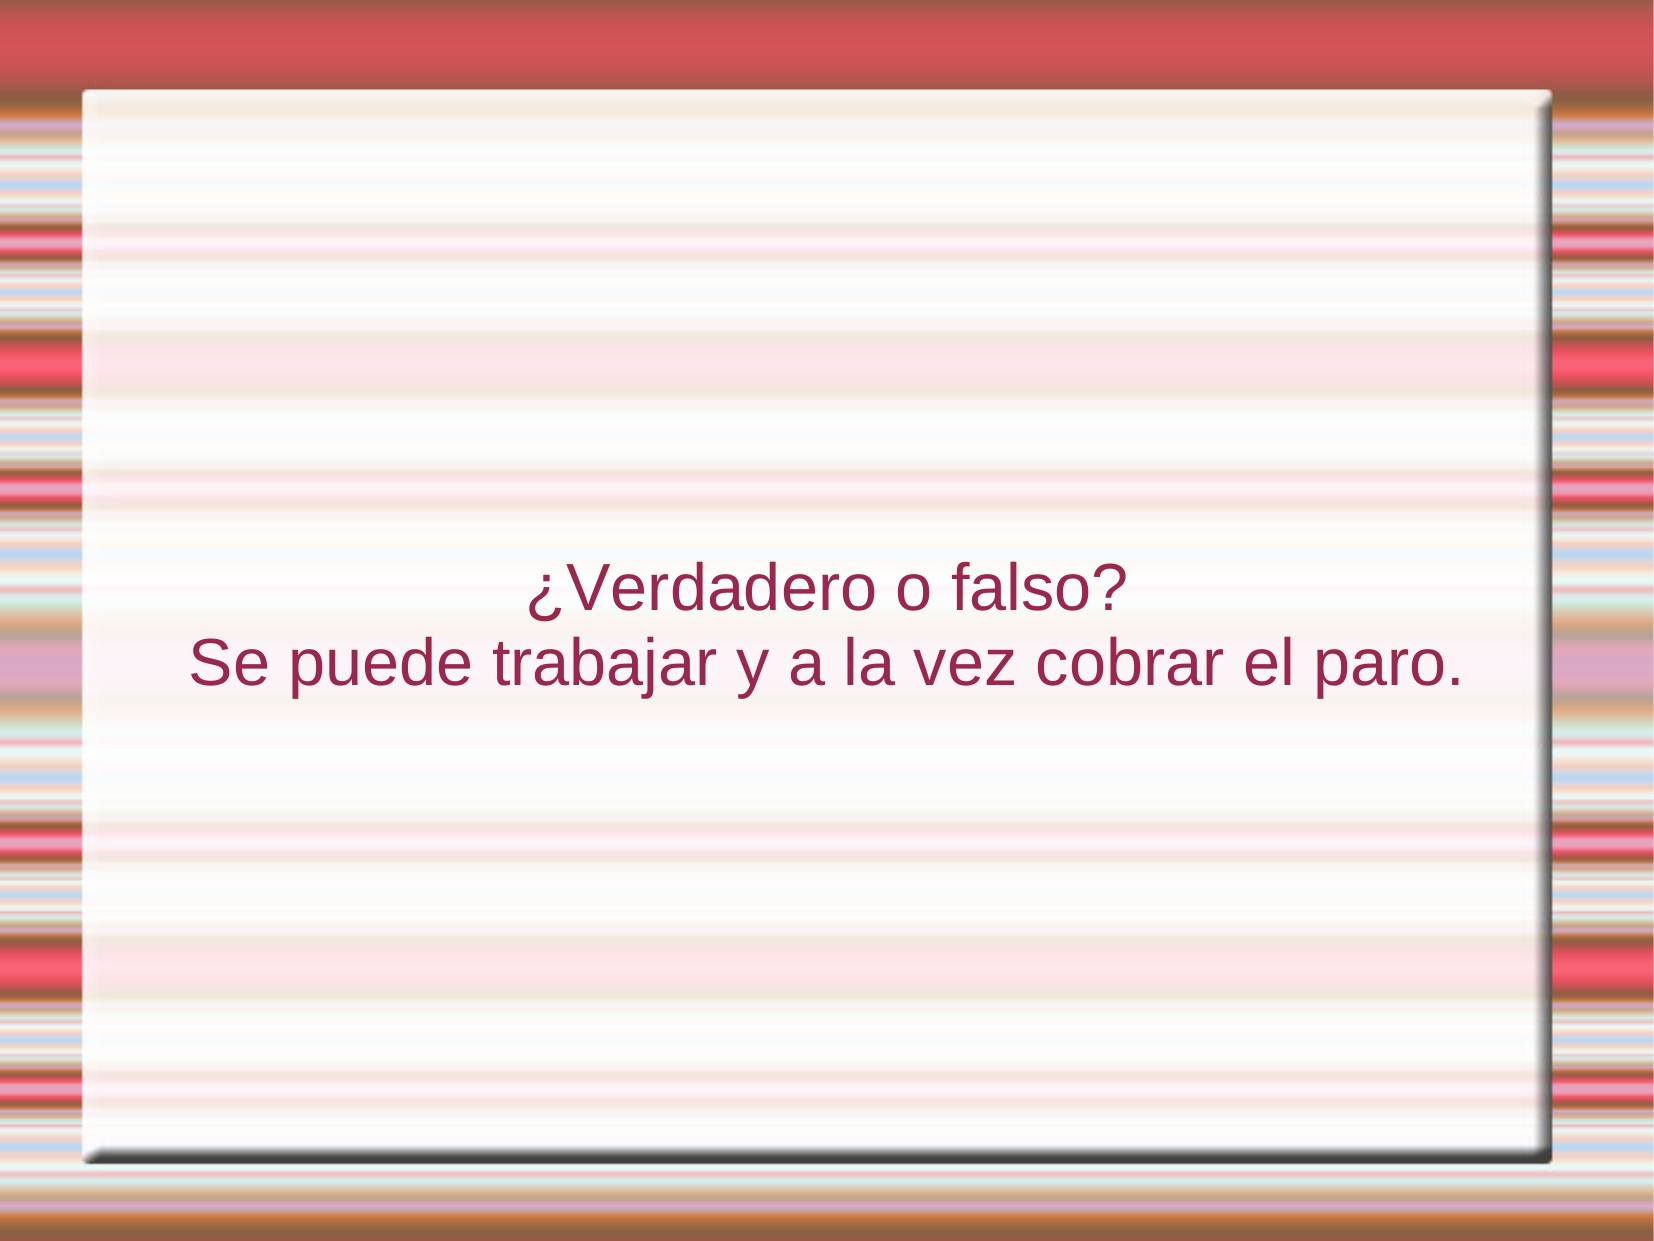

¿Verdadero o falso?
Se puede trabajar y a la vez cobrar el paro.